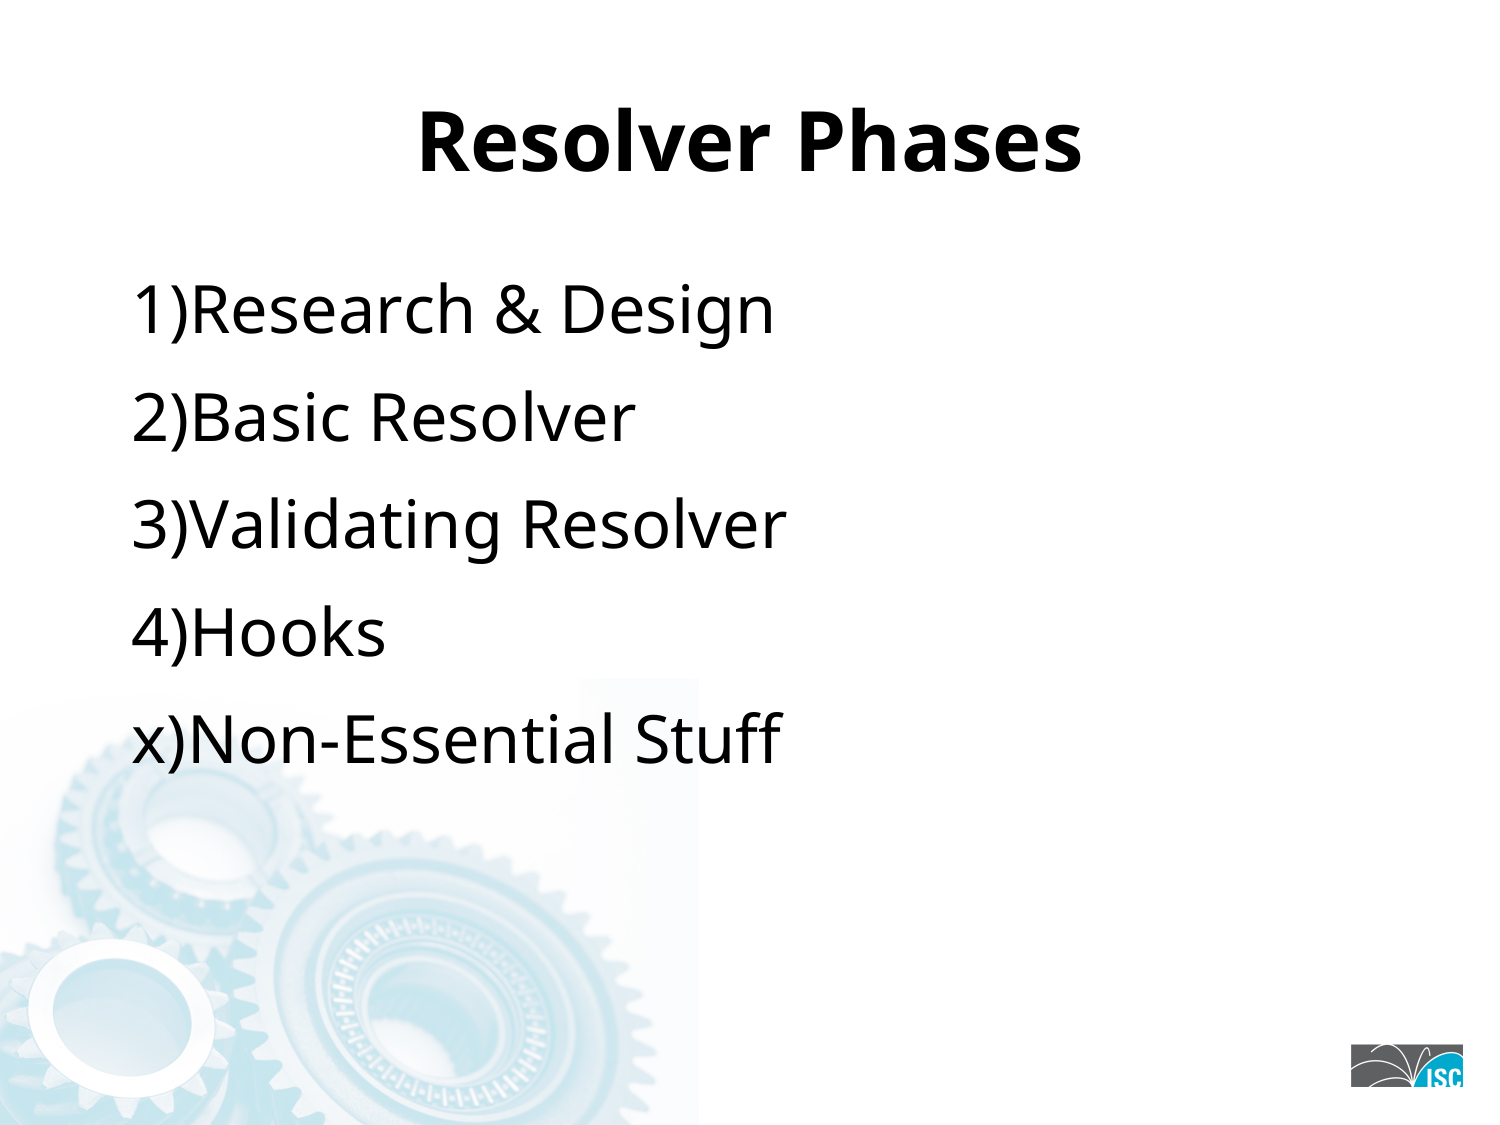

# Resolver Phases
Research & Design
Basic Resolver
Validating Resolver
Hooks
Non-Essential Stuff